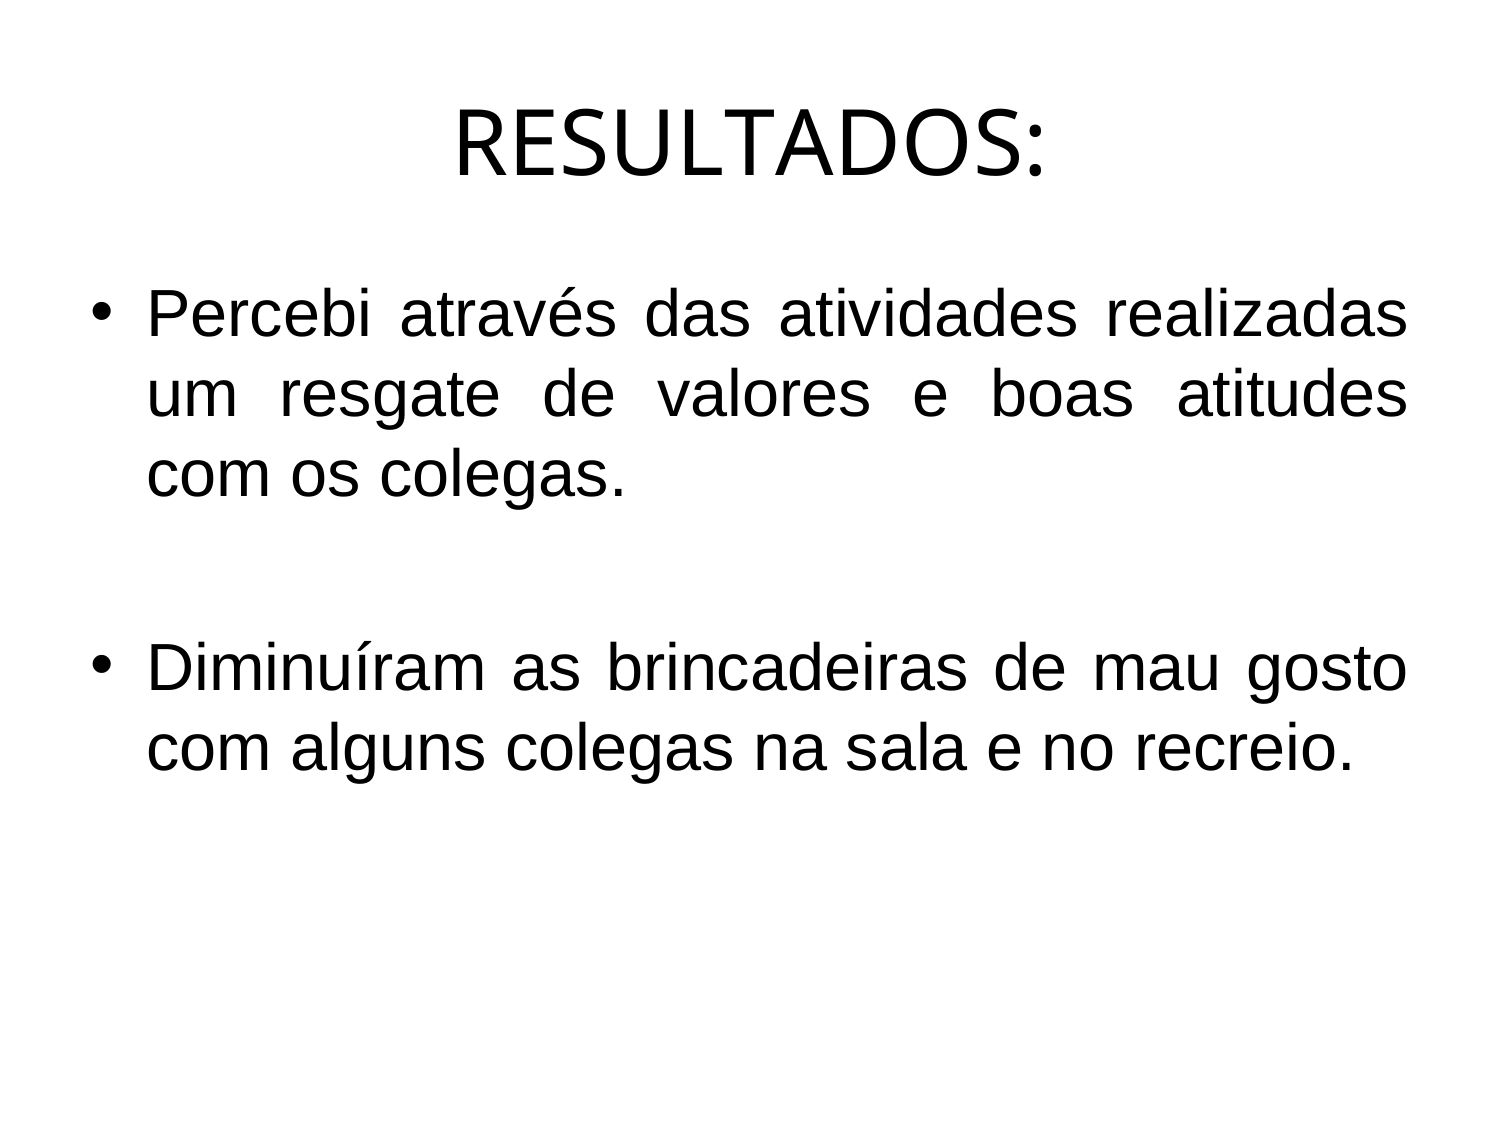

# RESULTADOS:
Percebi através das atividades realizadas um resgate de valores e boas atitudes com os colegas.
Diminuíram as brincadeiras de mau gosto com alguns colegas na sala e no recreio.